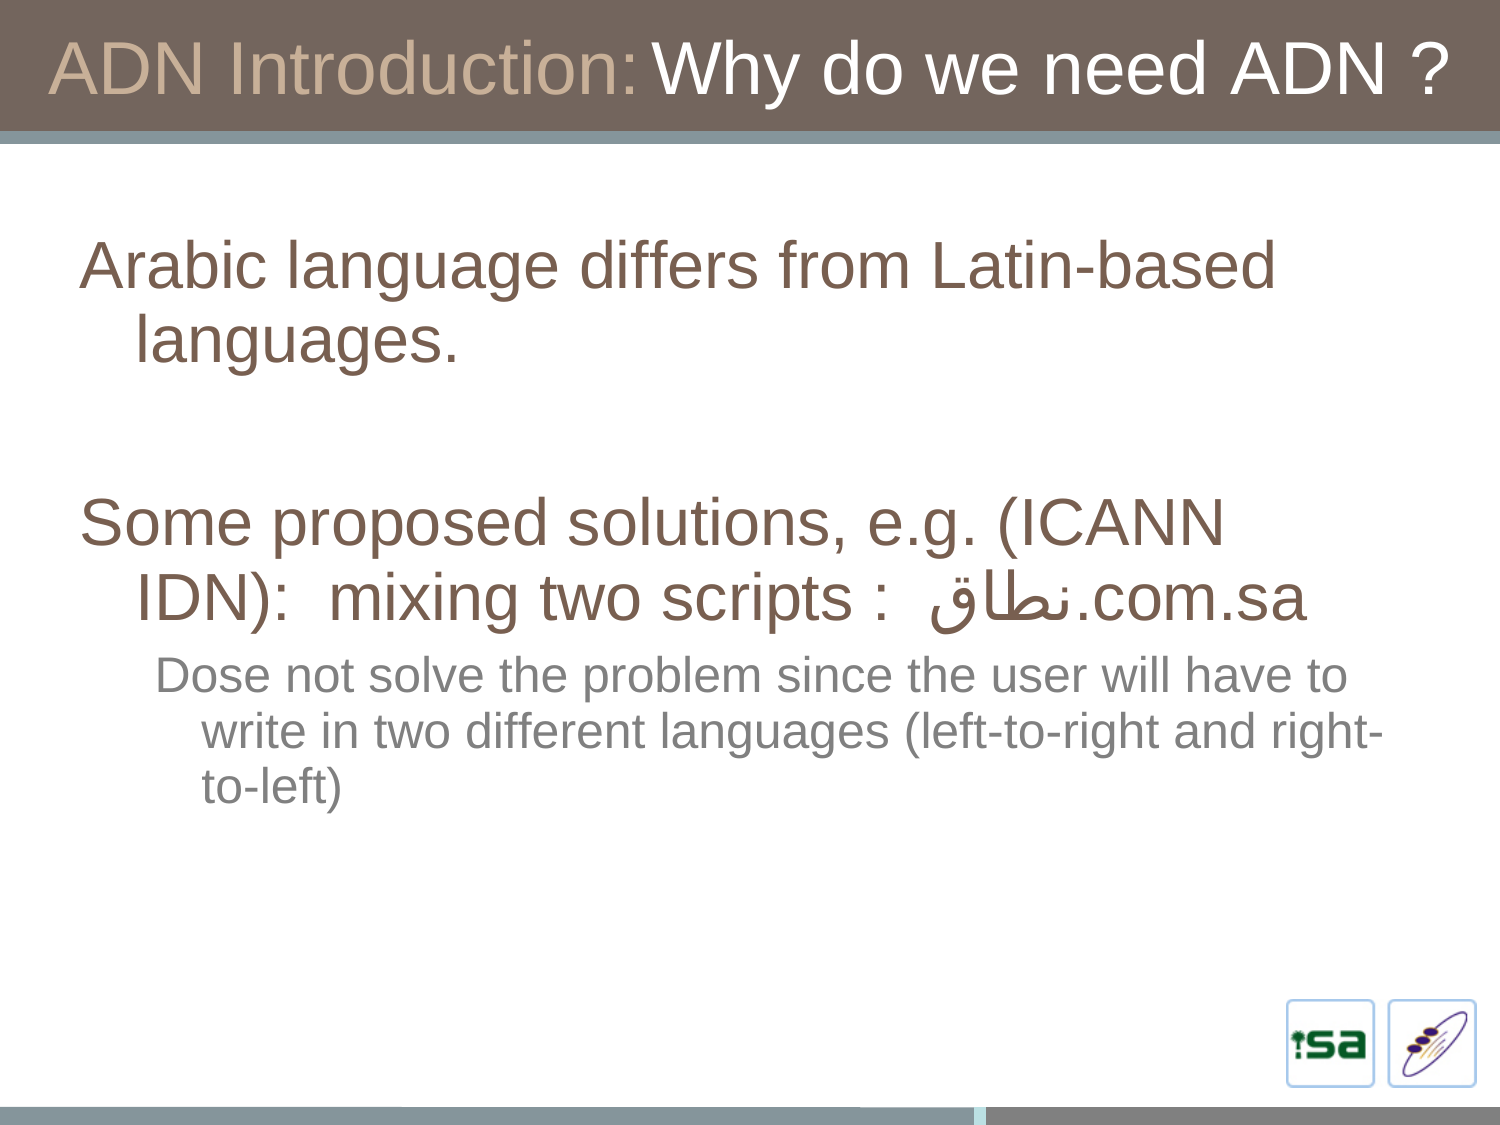

ADN Introduction: Why do we need ADN ?
# Arabic language differs from Latin-based languages.
Some proposed solutions, e.g. (ICANN IDN): mixing two scripts : نطاق.com.sa
Dose not solve the problem since the user will have to write in two different languages (left-to-right and right-to-left)